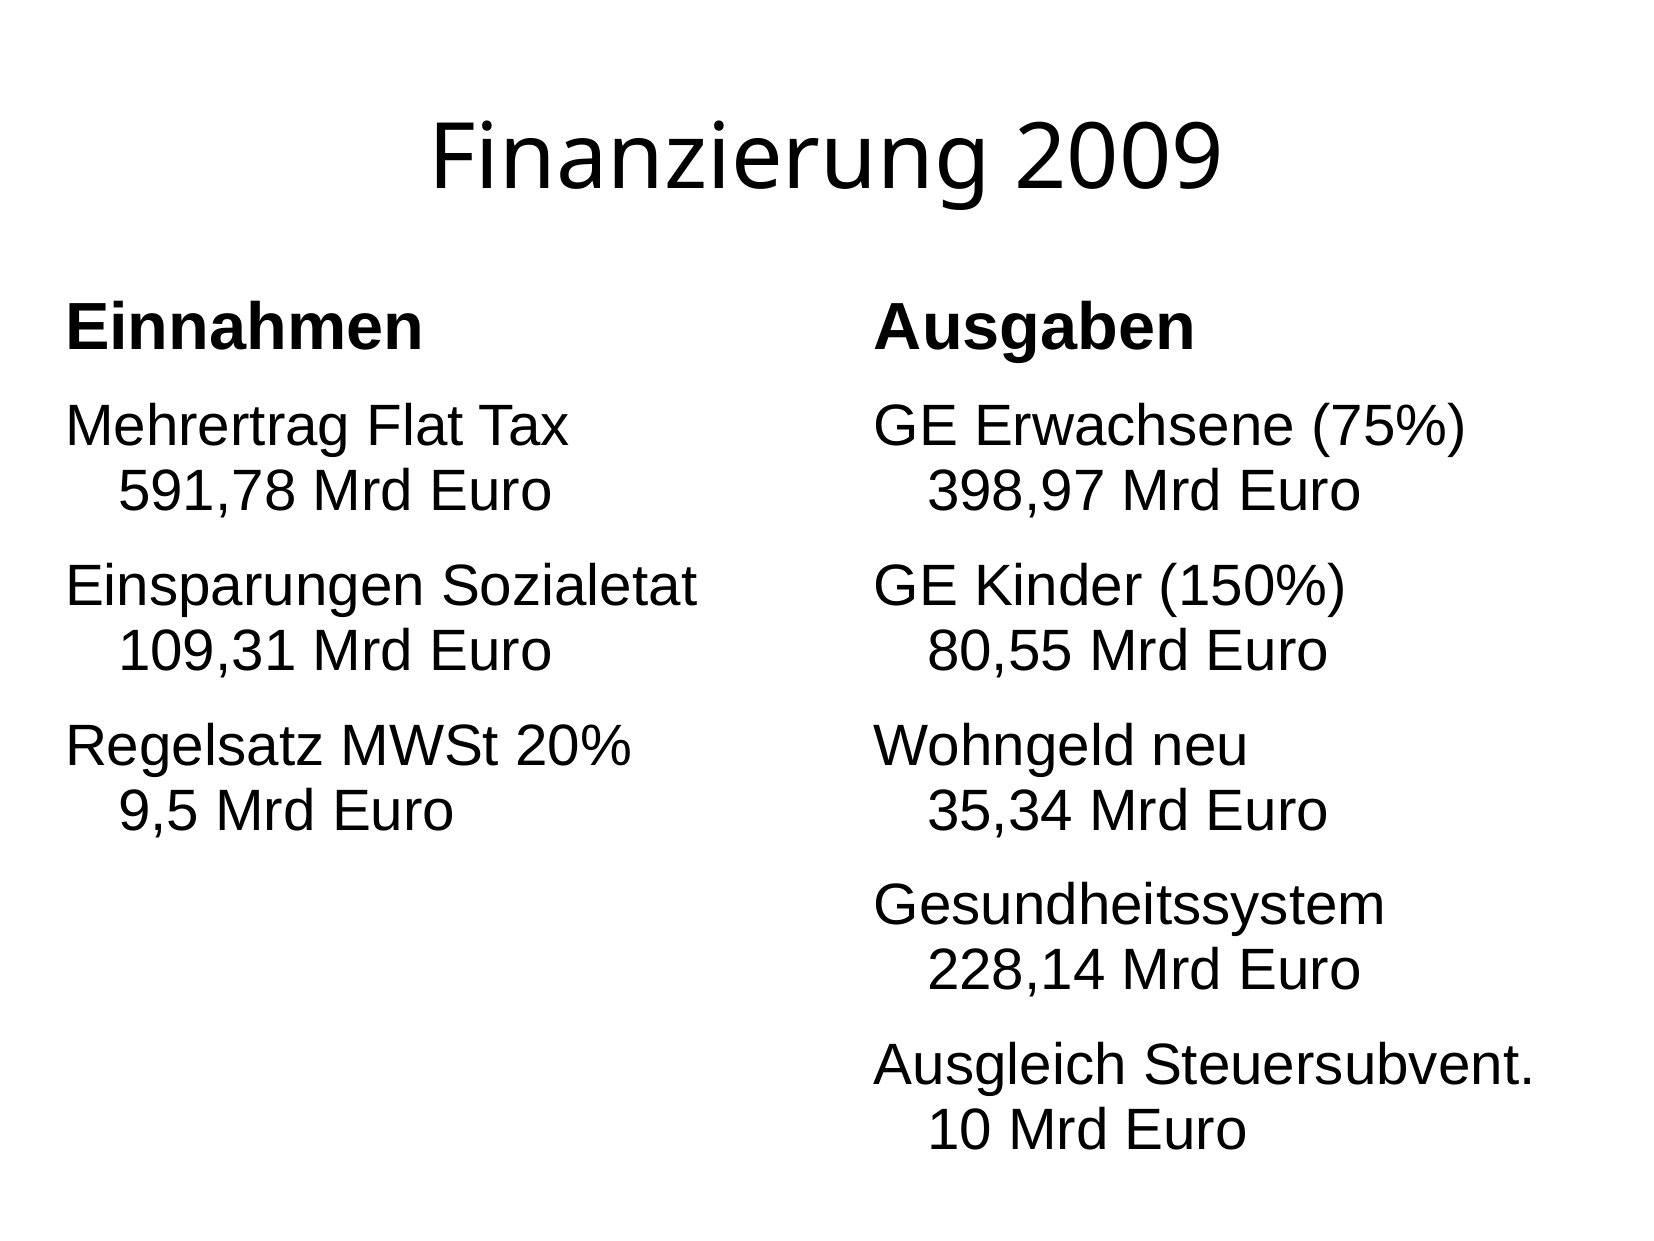

# Finanzierung 2009
Einnahmen
Mehrertrag Flat Tax
591,78 Mrd Euro
Einsparungen Sozialetat
109,31 Mrd Euro
Regelsatz MWSt 20%
9,5 Mrd Euro
Ausgaben
GE Erwachsene (75%)
398,97 Mrd Euro
GE Kinder (150%)
80,55 Mrd Euro
Wohngeld neu
35,34 Mrd Euro
Gesundheitssystem
228,14 Mrd Euro
Ausgleich Steuersubvent.
10 Mrd Euro